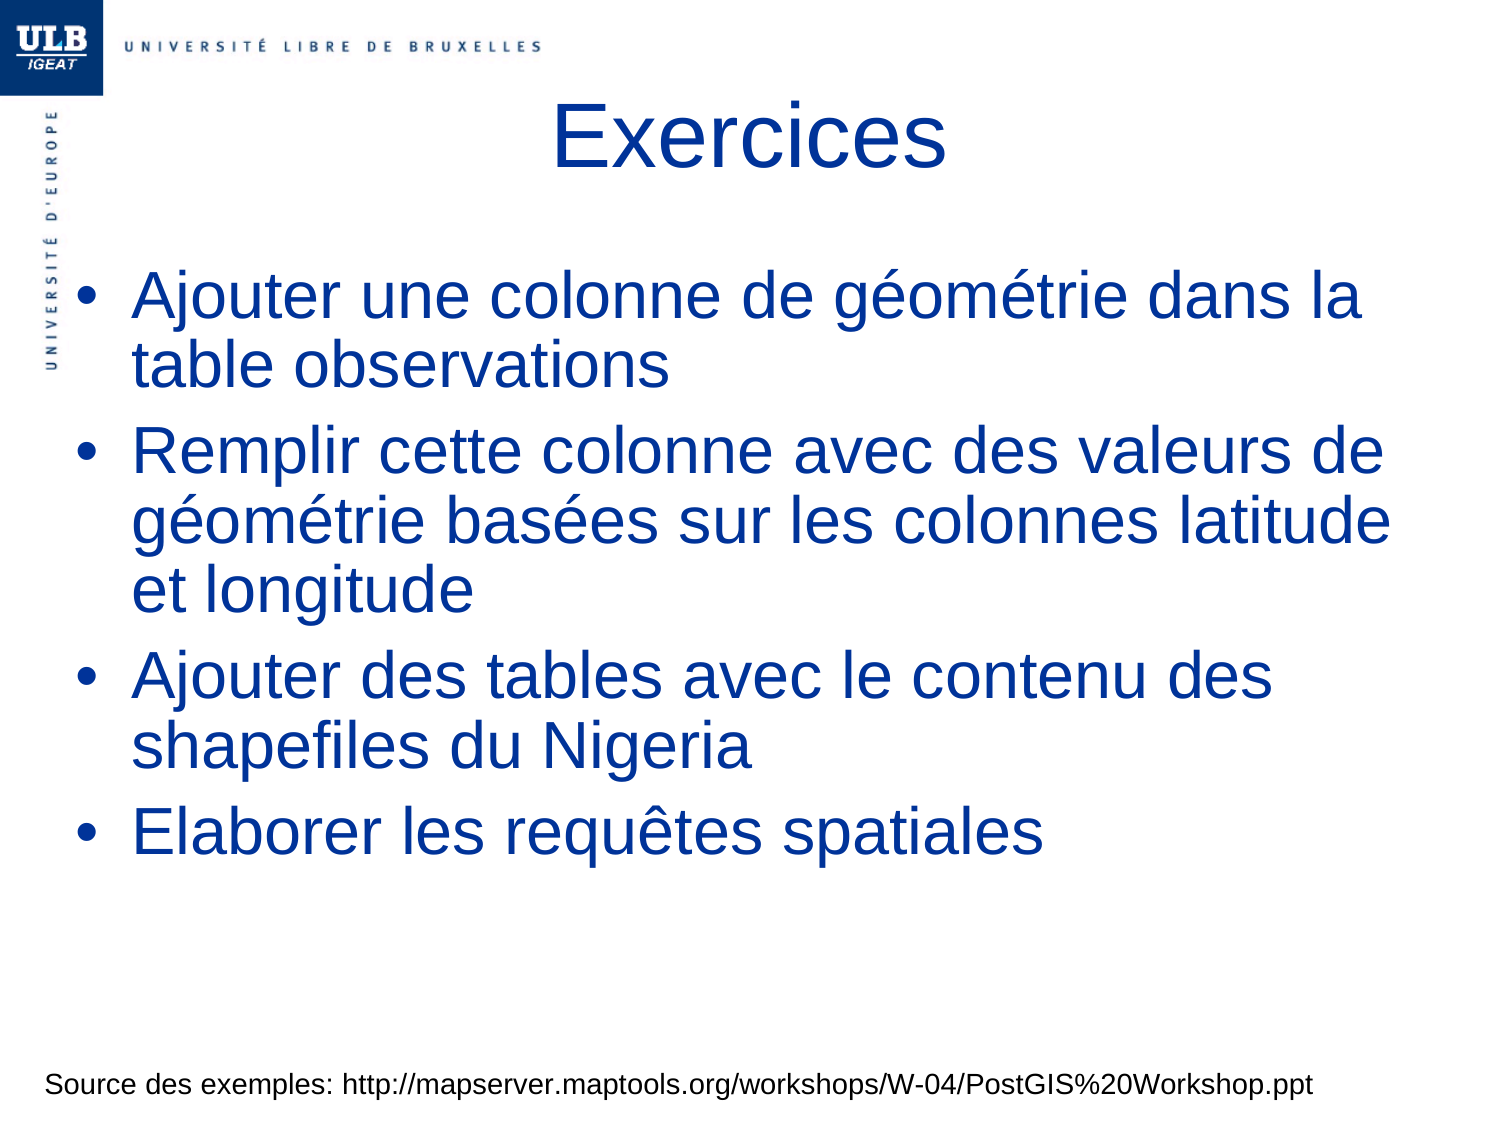

# Exercices
Ajouter une colonne de géométrie dans la table observations
Remplir cette colonne avec des valeurs de géométrie basées sur les colonnes latitude et longitude
Ajouter des tables avec le contenu des shapefiles du Nigeria
Elaborer les requêtes spatiales
Source des exemples: http://mapserver.maptools.org/workshops/W-04/PostGIS%20Workshop.ppt